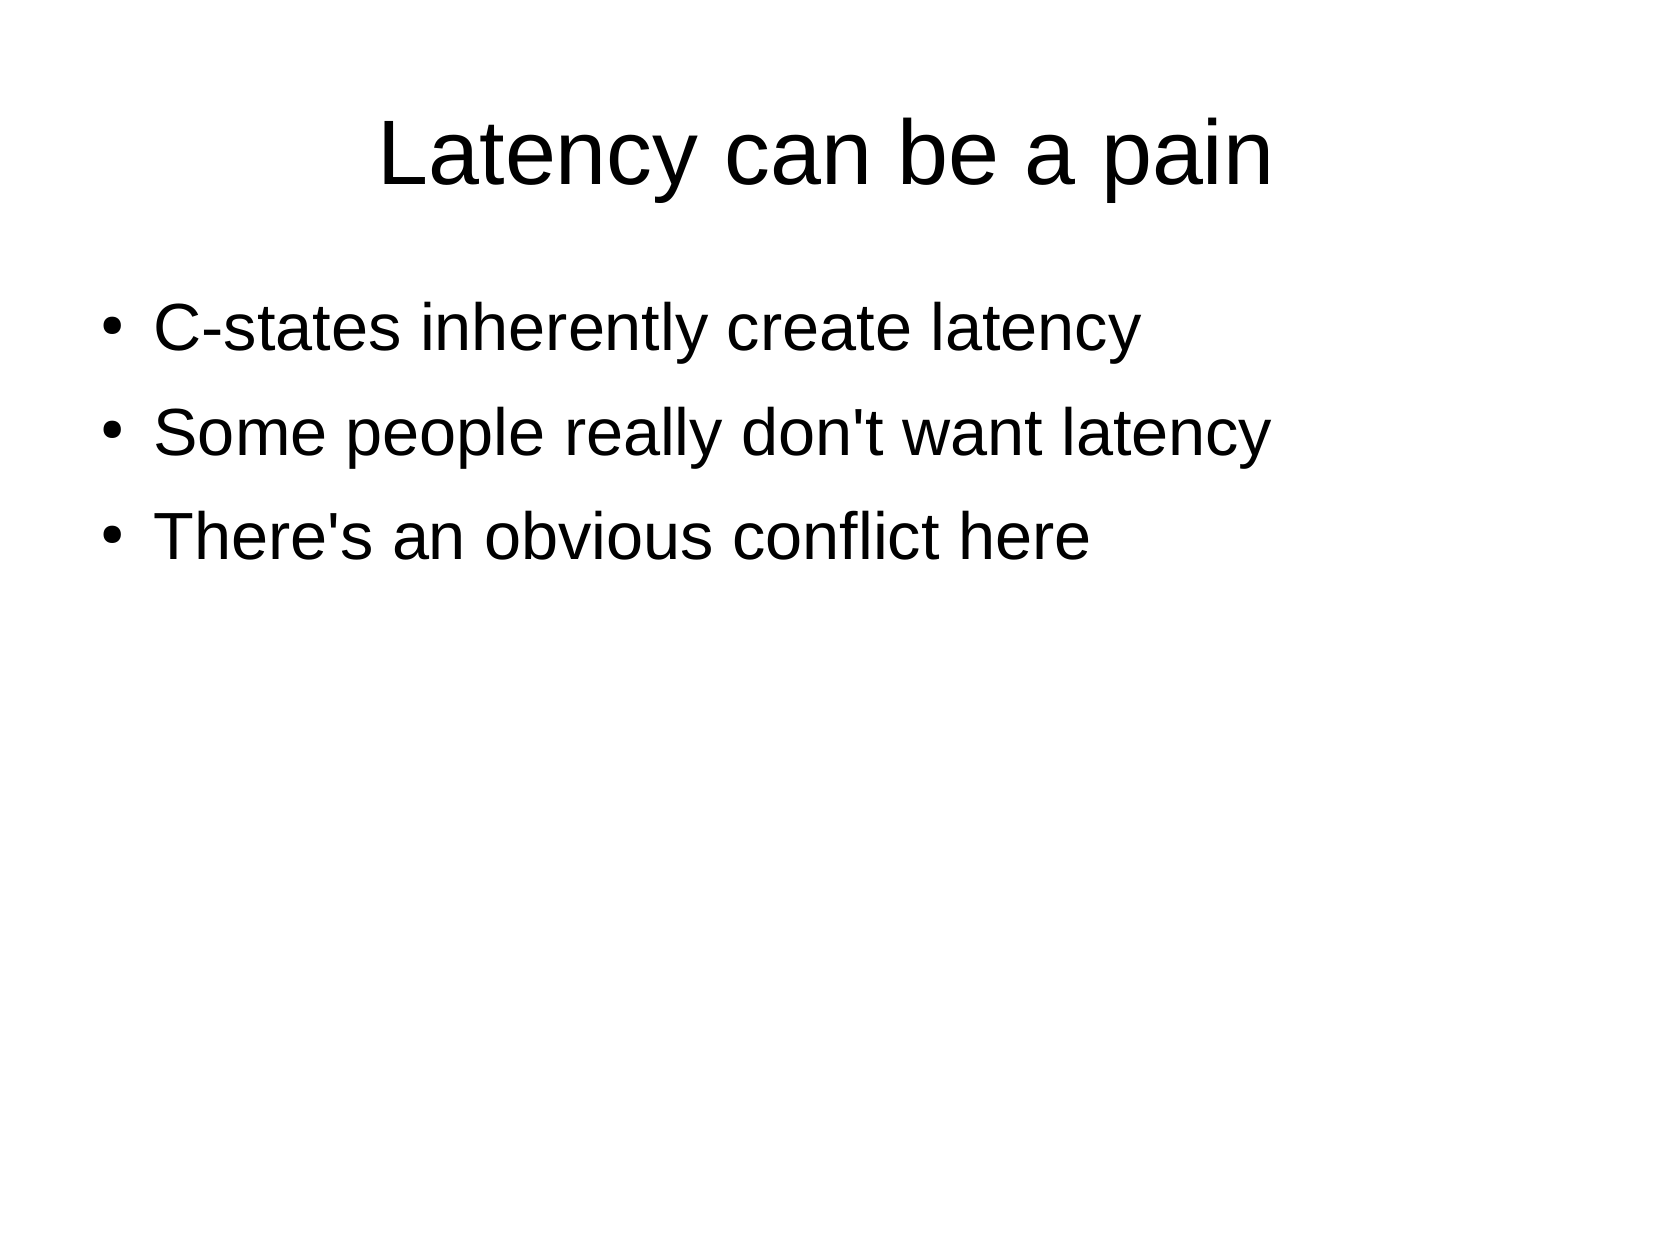

# Latency can be a pain
C-states inherently create latency
Some people really don't want latency
There's an obvious conflict here